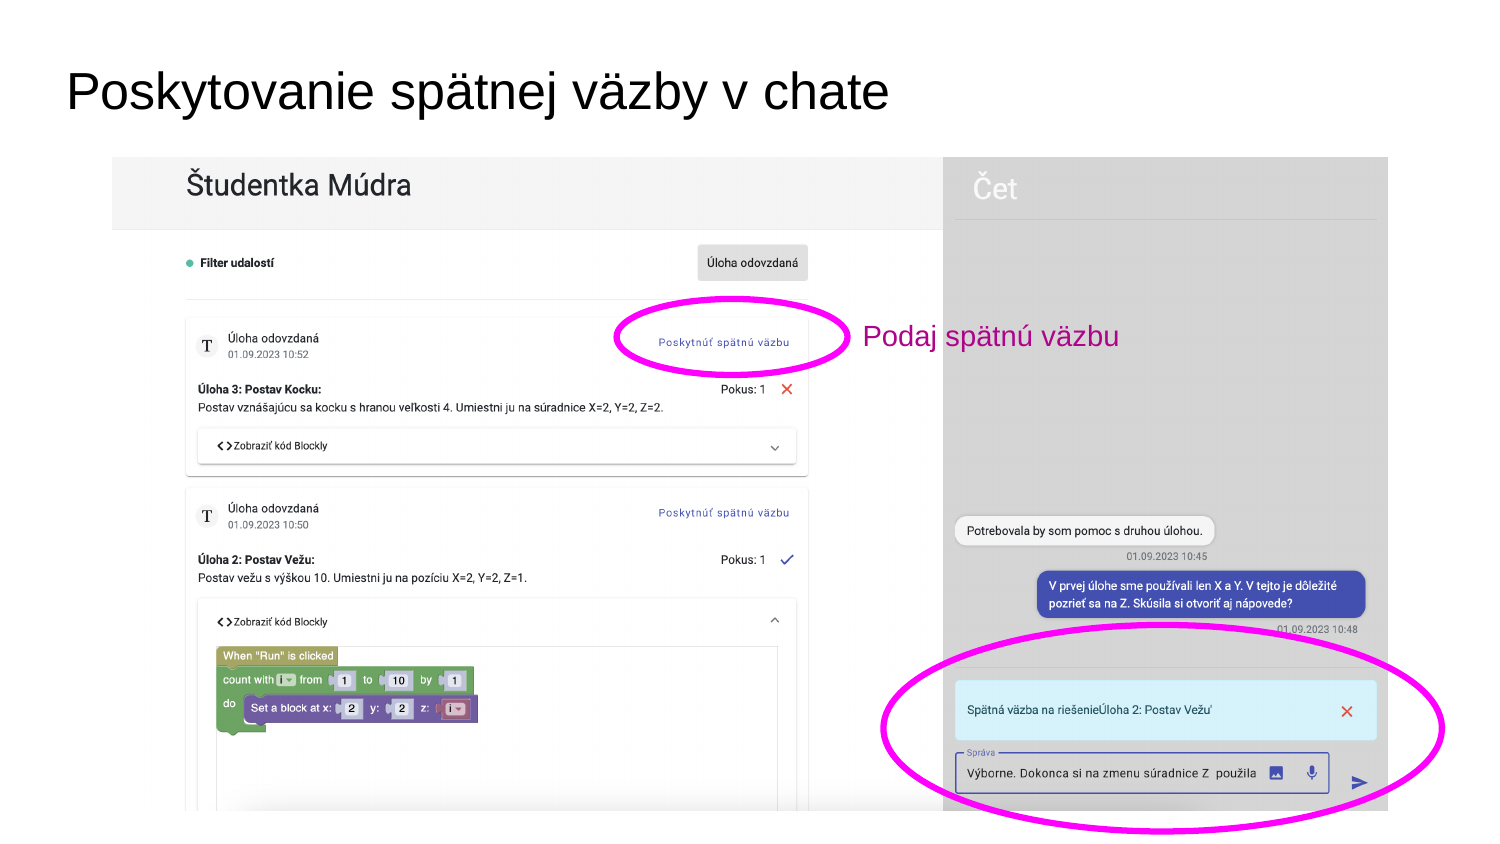

# Poskytovanie spätnej väzby v chate
Podaj spätnú väzbu